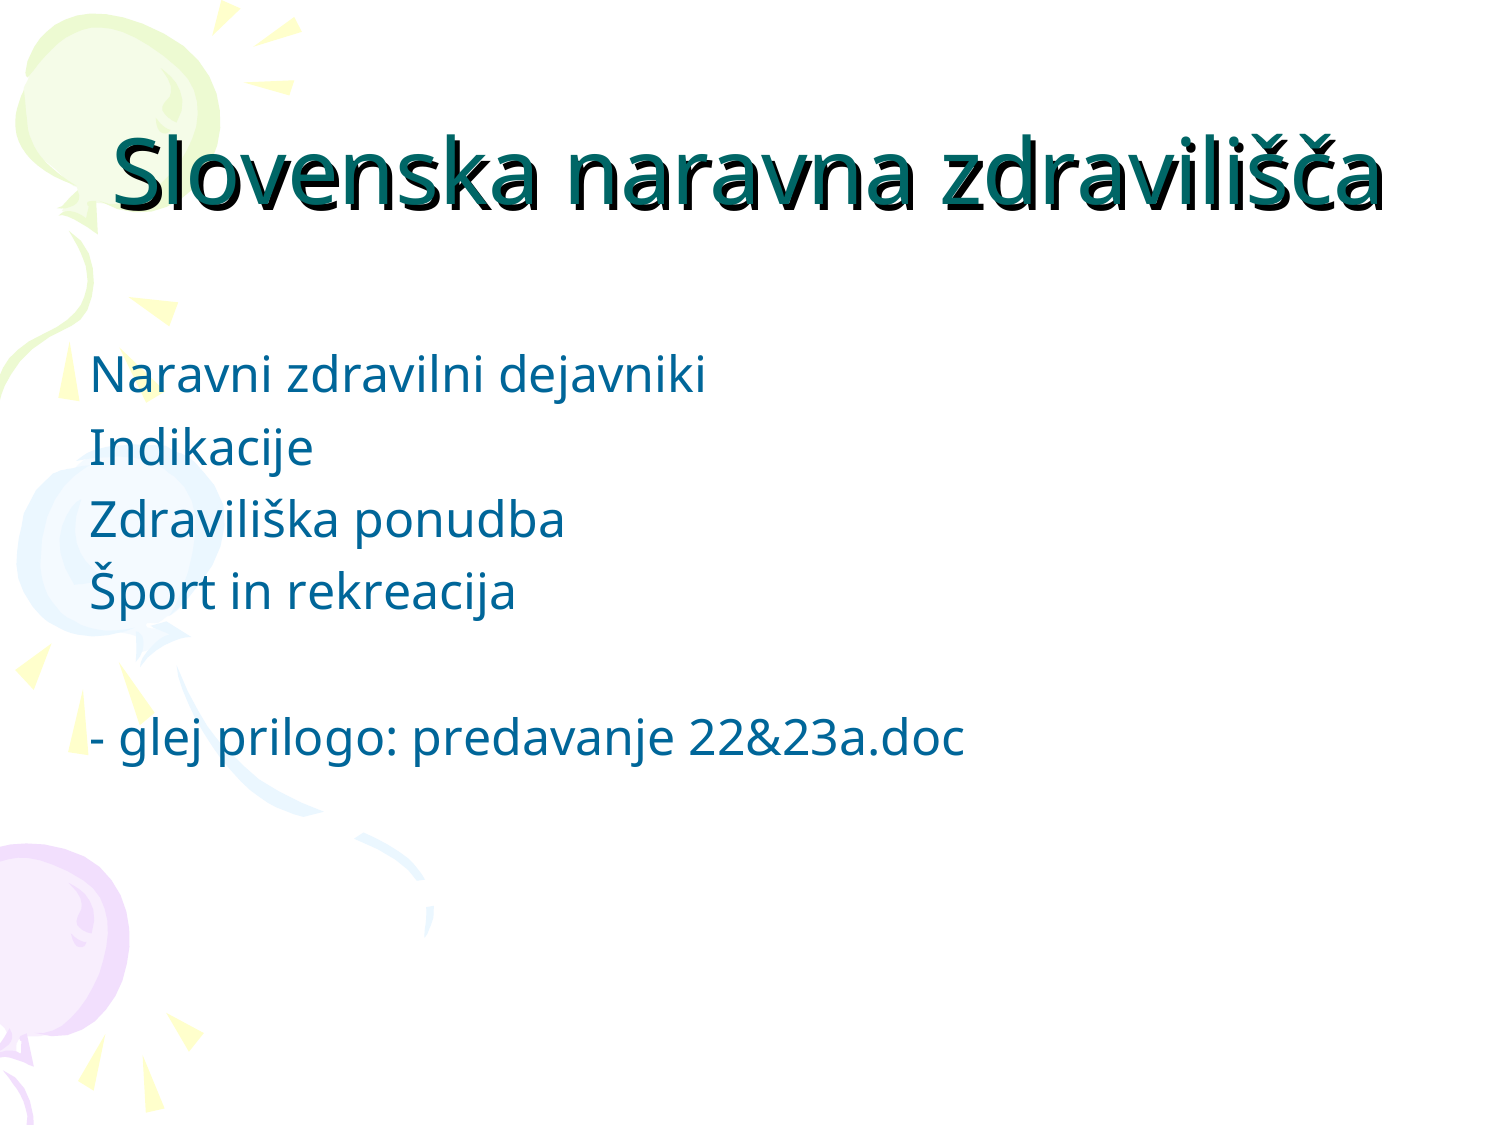

# Slovenska naravna zdravilišča
Naravni zdravilni dejavniki
Indikacije
Zdraviliška ponudba
Šport in rekreacija
- glej prilogo: predavanje 22&23a.doc